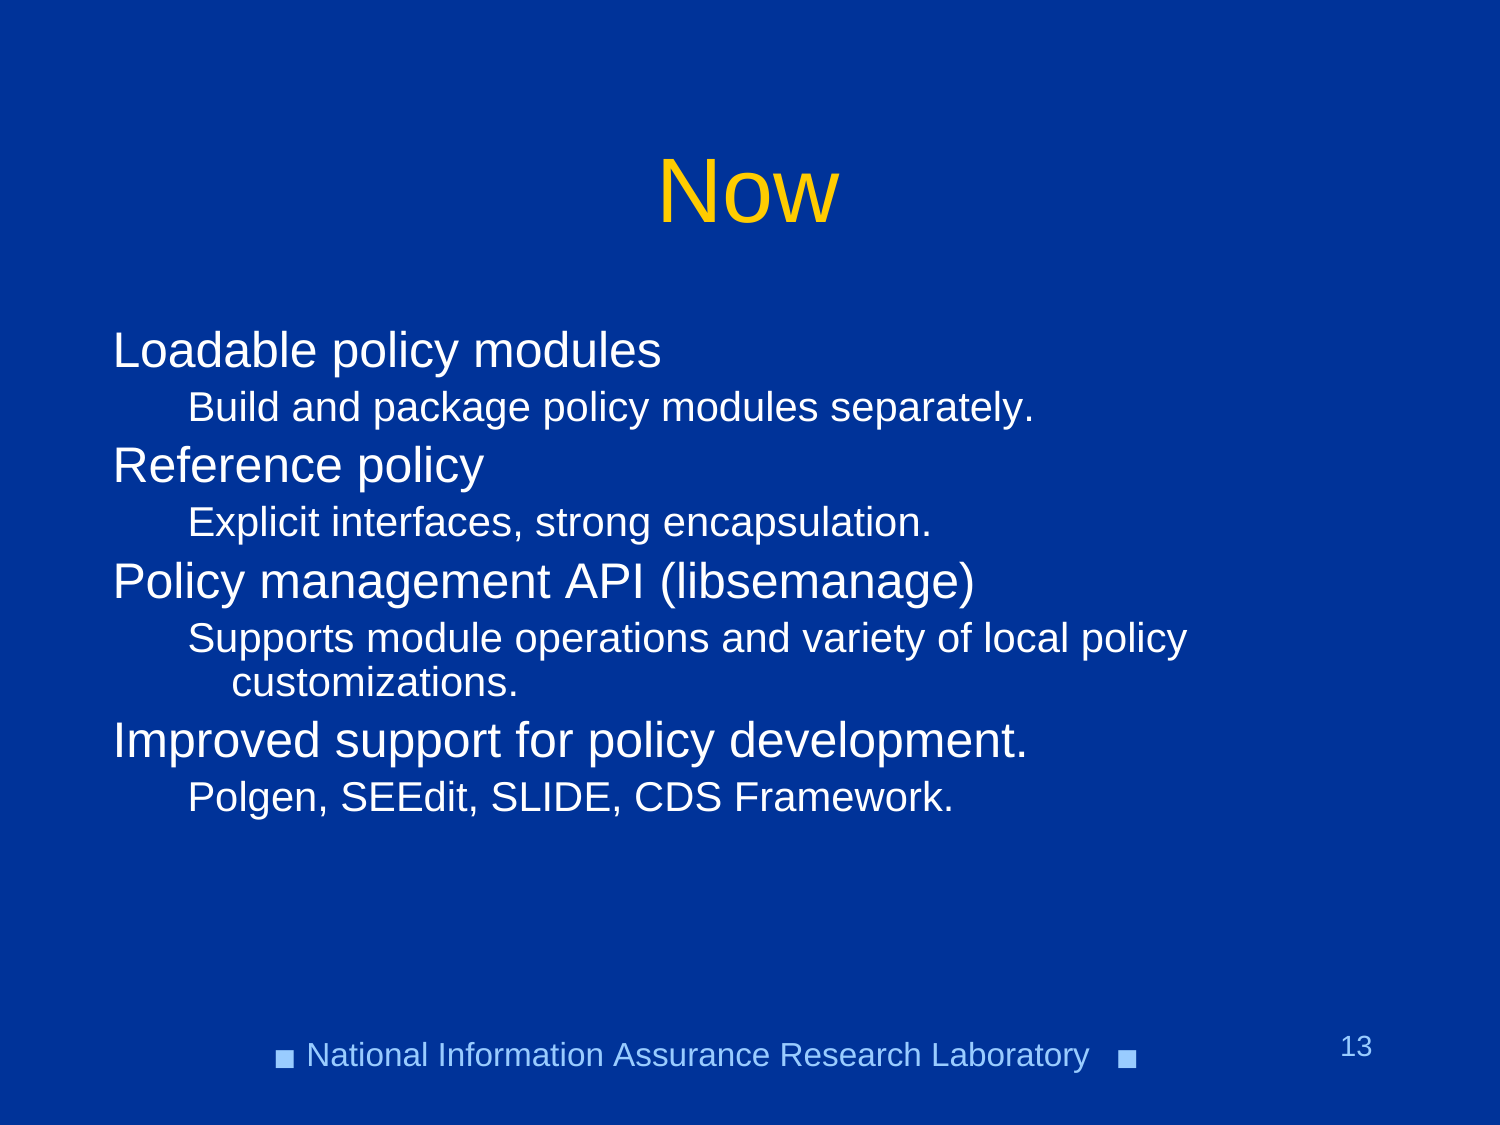

# Now
Loadable policy modules
Build and package policy modules separately.
Reference policy
Explicit interfaces, strong encapsulation.
Policy management API (libsemanage)
Supports module operations and variety of local policy customizations.
Improved support for policy development.
Polgen, SEEdit, SLIDE, CDS Framework.